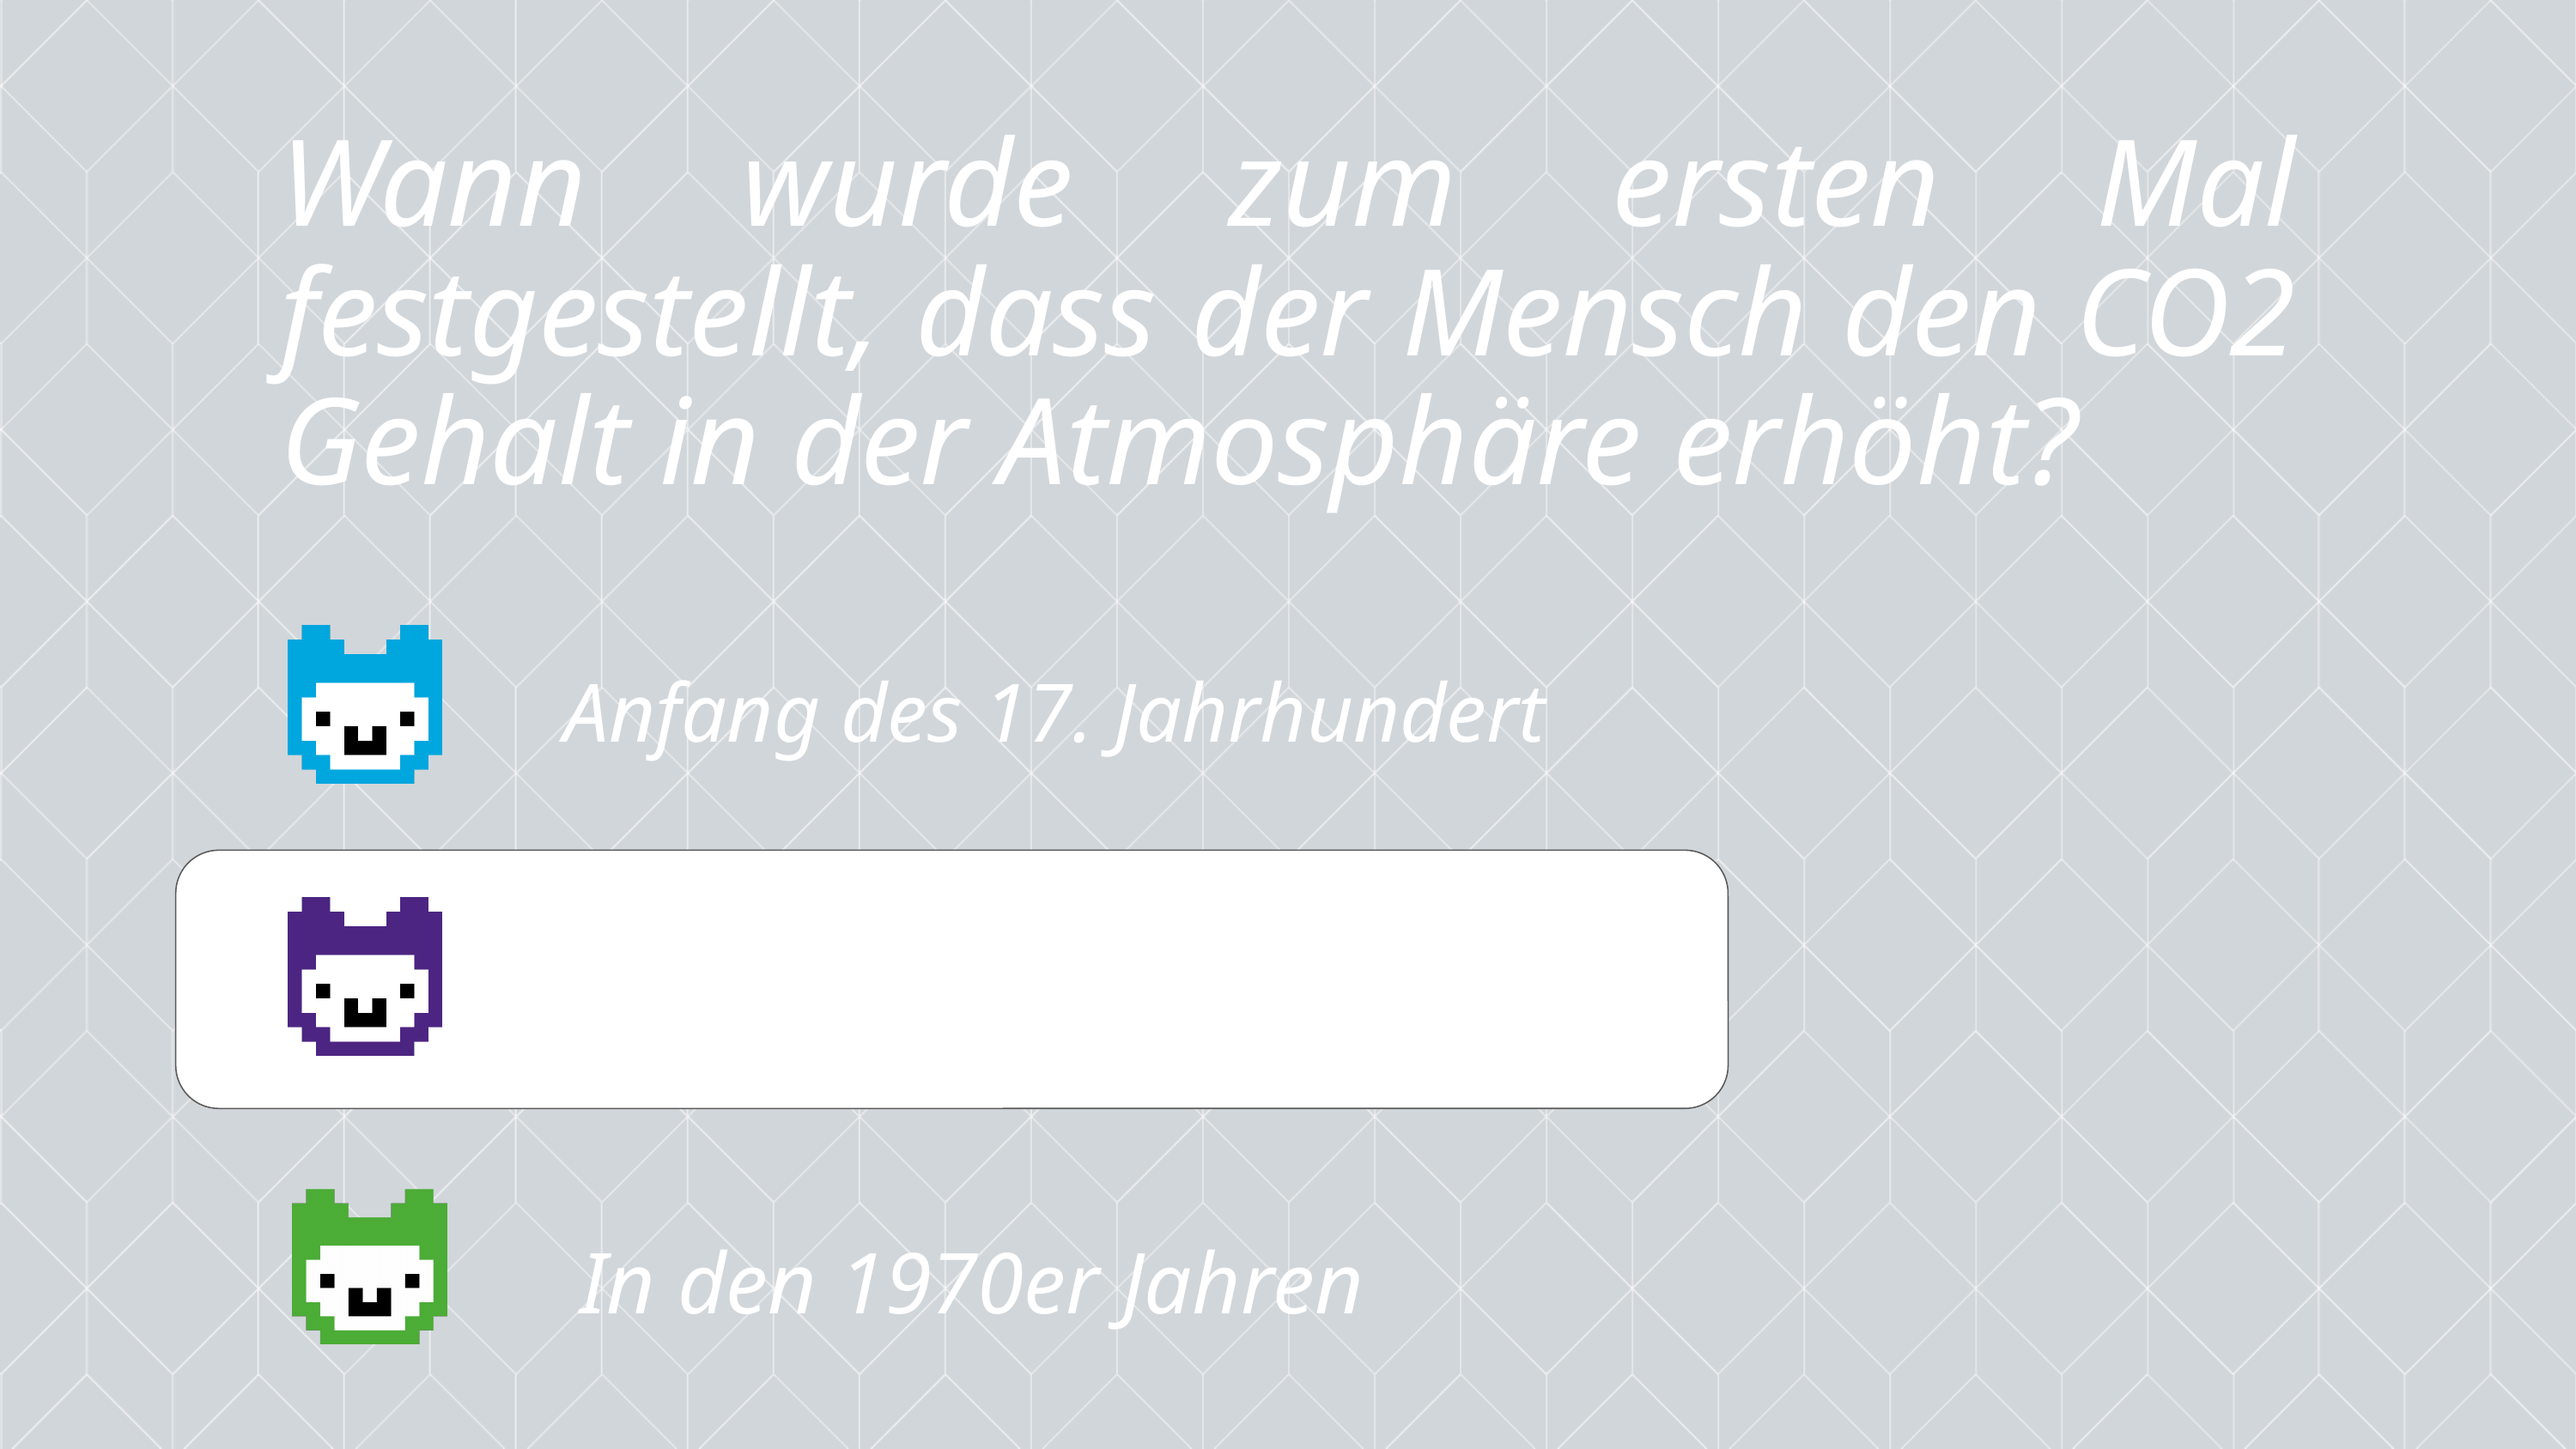

Wann wurde zum ersten Mal festgestellt, dass der Mensch den CO2 Gehalt in der Atmosphäre erhöht?
Anfang des 17. Jahrhundert
Ende des 19. Jahrhunderts
In den 1970er Jahren